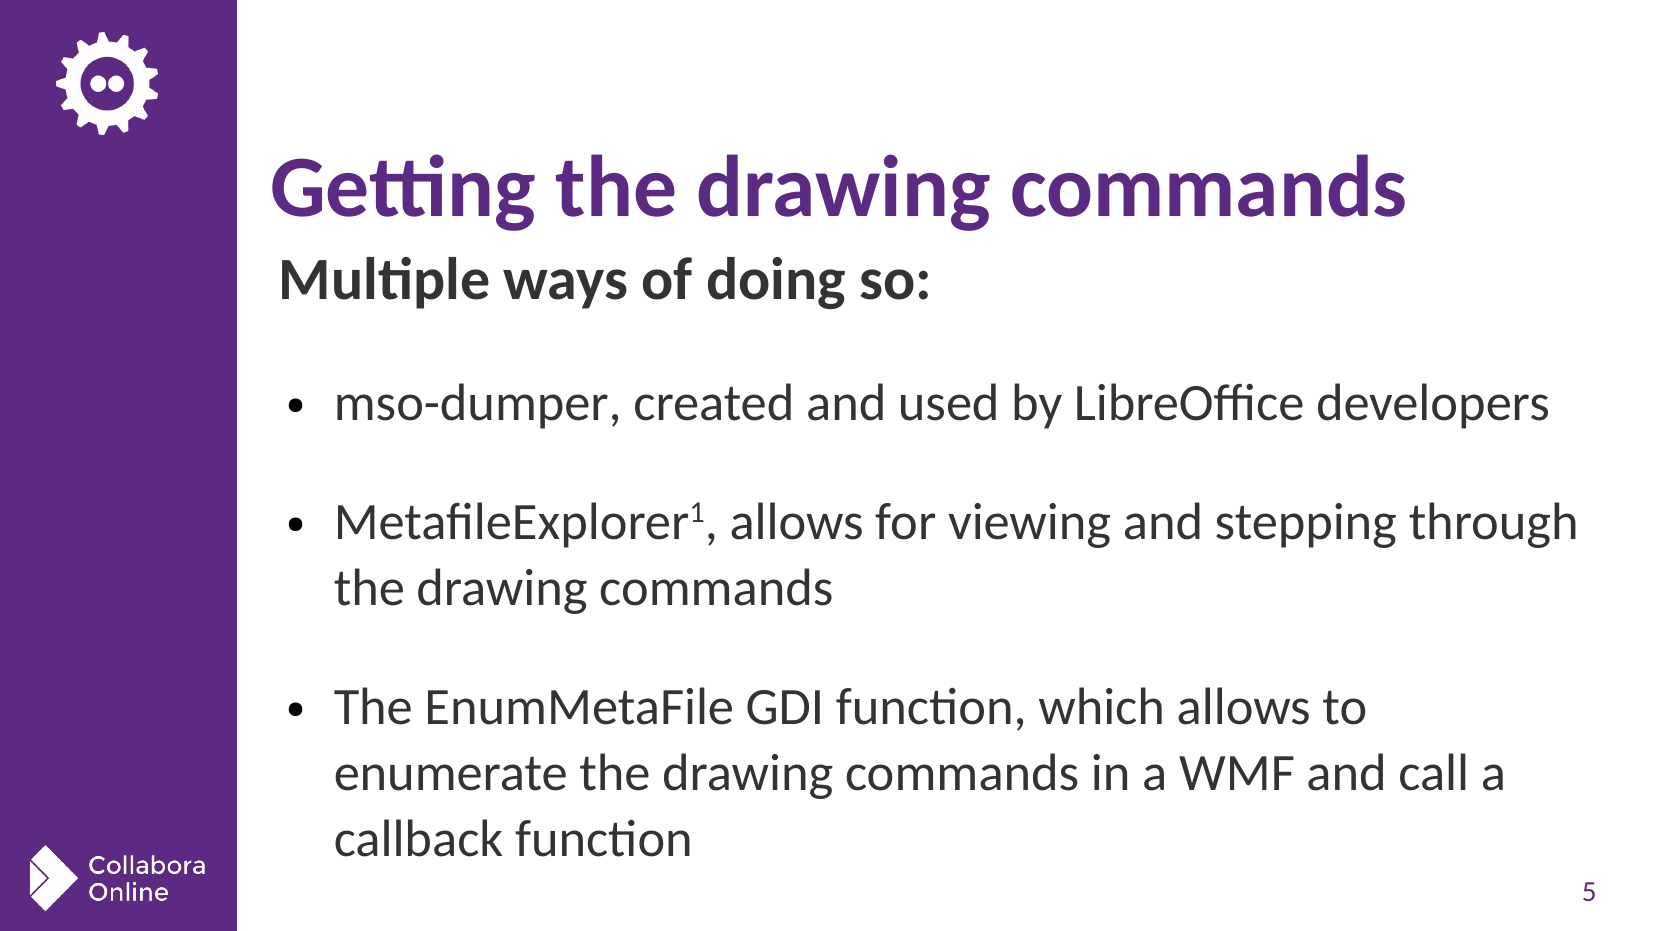

# Getting the drawing commands
Multiple ways of doing so:
mso-dumper, created and used by LibreOffice developers
MetafileExplorer1, allows for viewing and stepping through the drawing commands
The EnumMetaFile GDI function, which allows to enumerate the drawing commands in a WMF and call a callback function
5